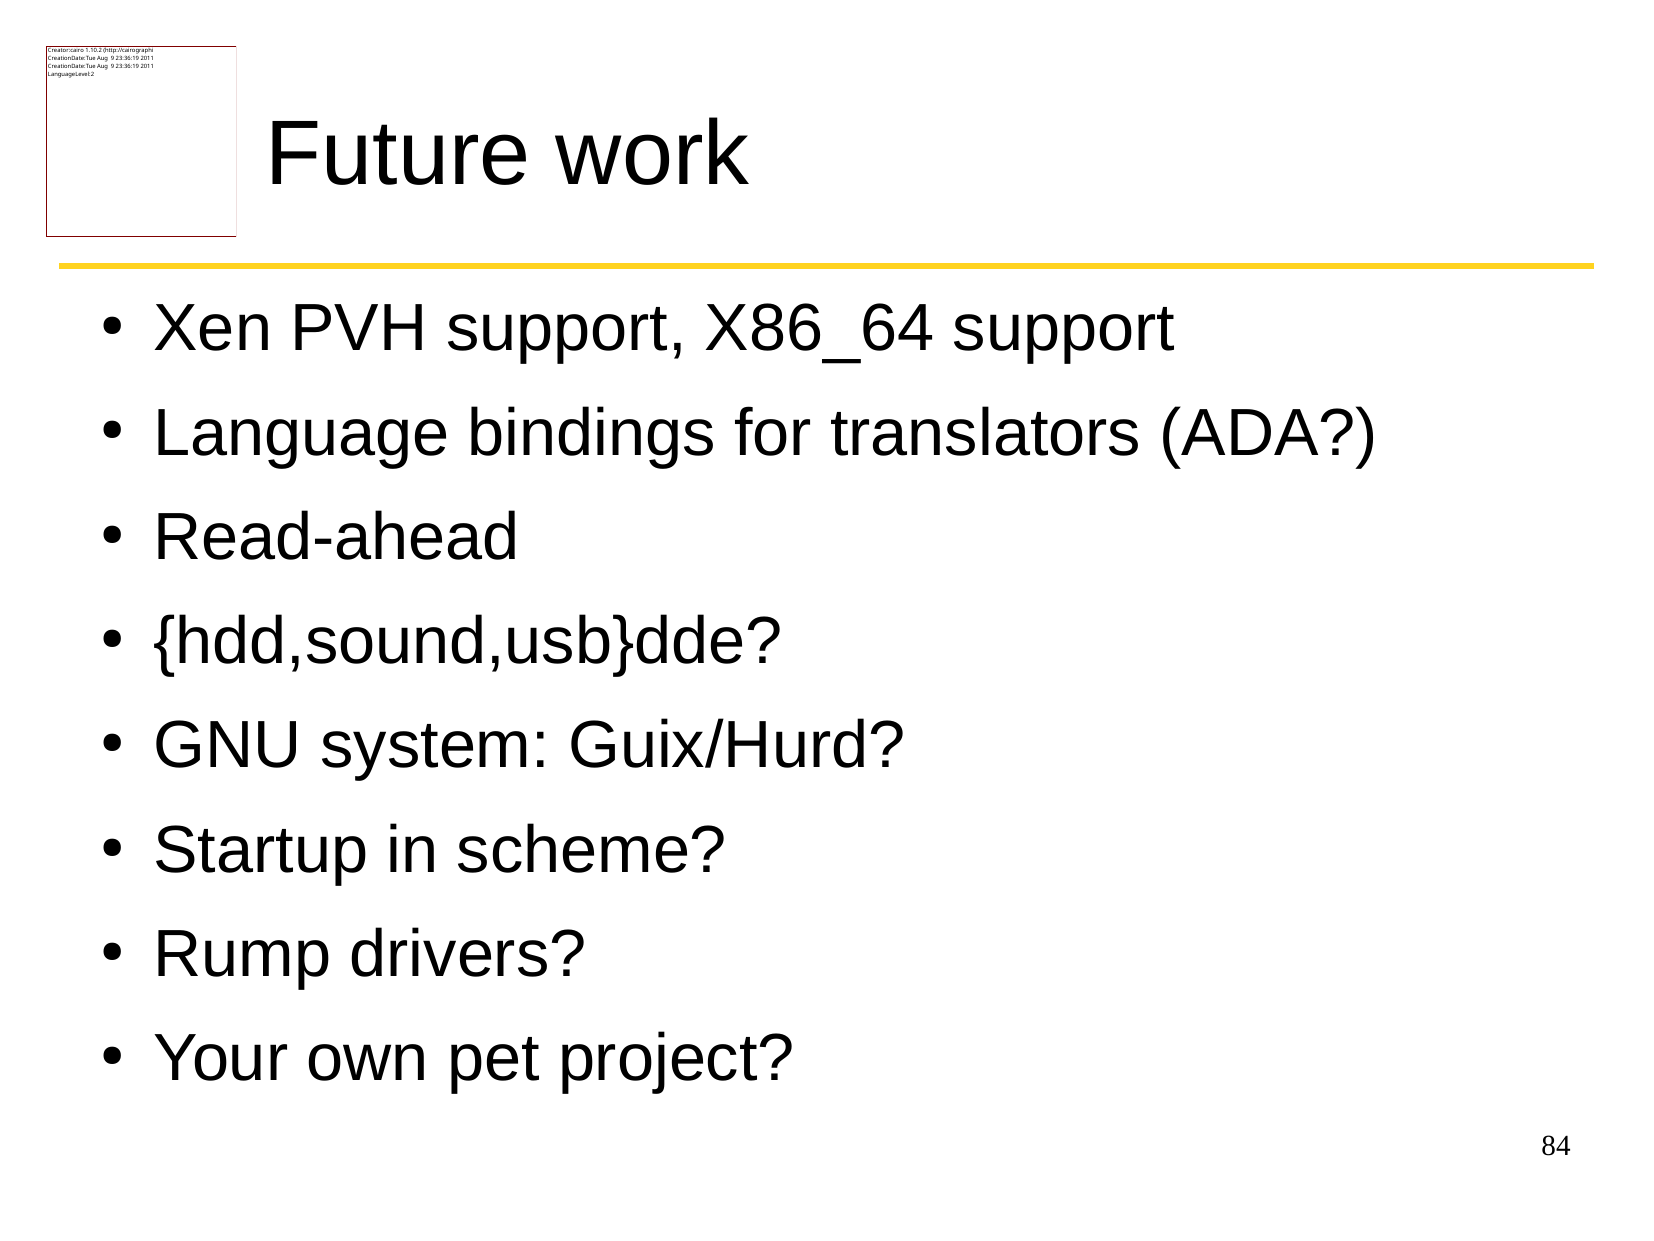

# Future work
Xen PVH support, X86_64 support
Language bindings for translators (ADA?)
Read-ahead
{hdd,sound,usb}dde?
GNU system: Guix/Hurd?
Startup in scheme?
Rump drivers?
Your own pet project?
84